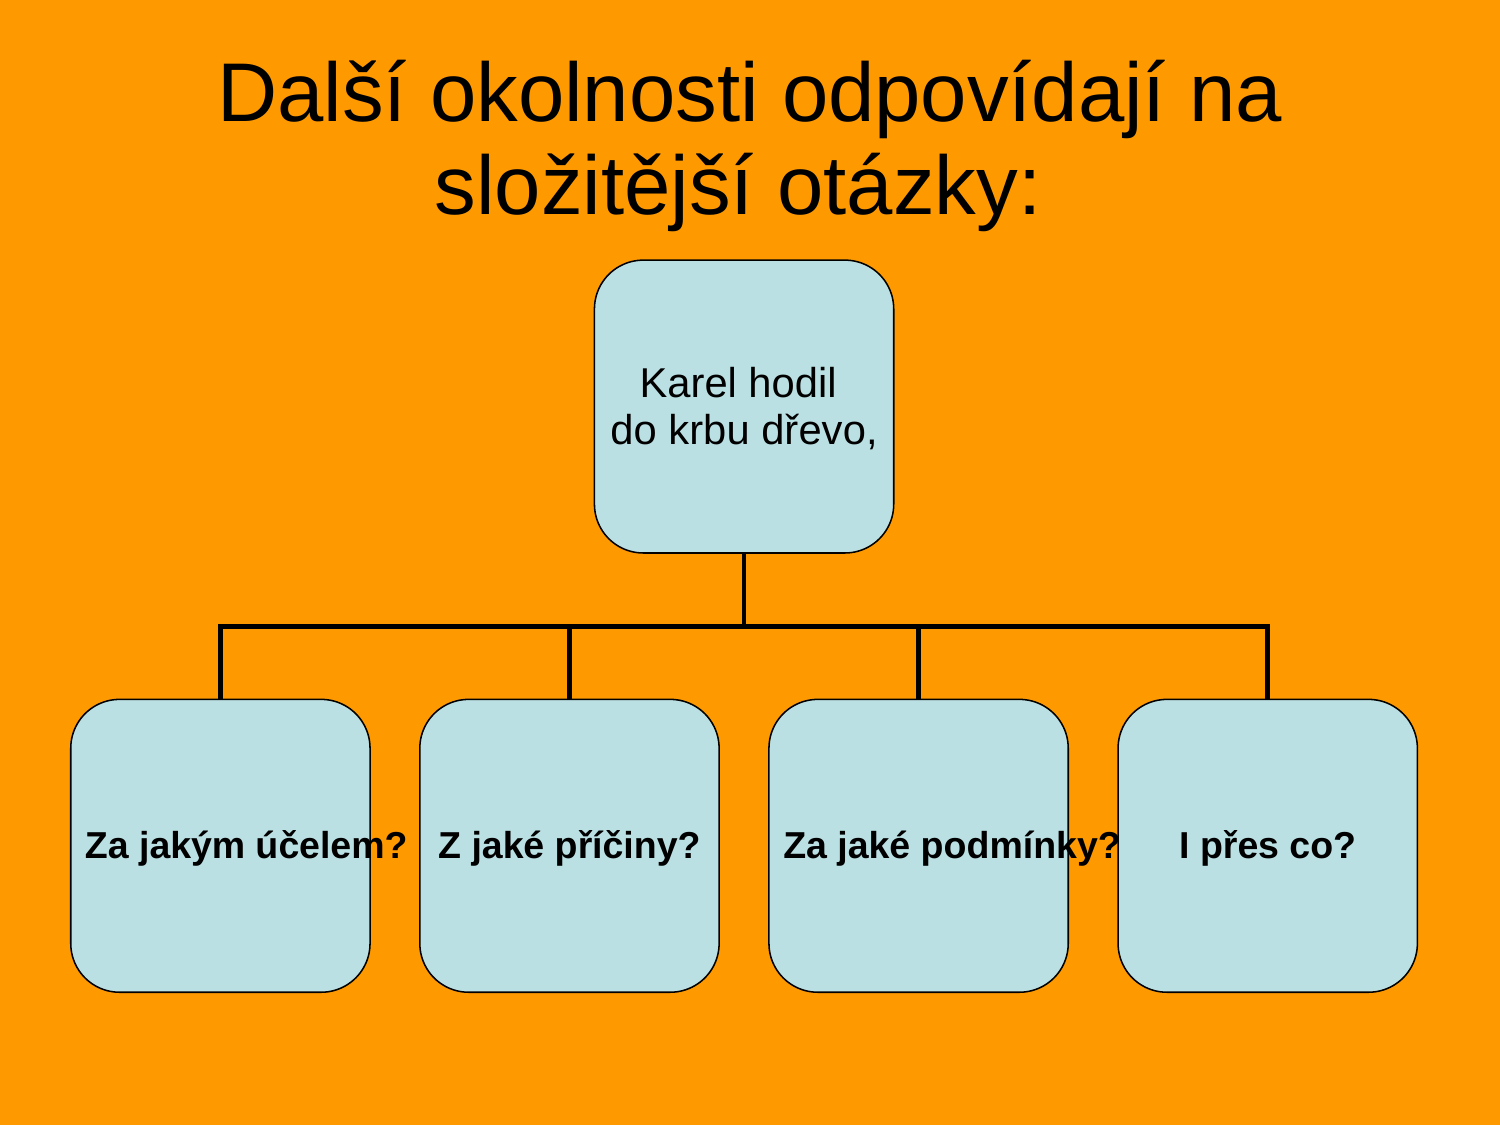

# Další okolnosti odpovídají na složitější otázky:
Karel hodil
do krbu dřevo,
Za jakým účelem?
Z jaké příčiny?
Za jaké podmínky?
I přes co?